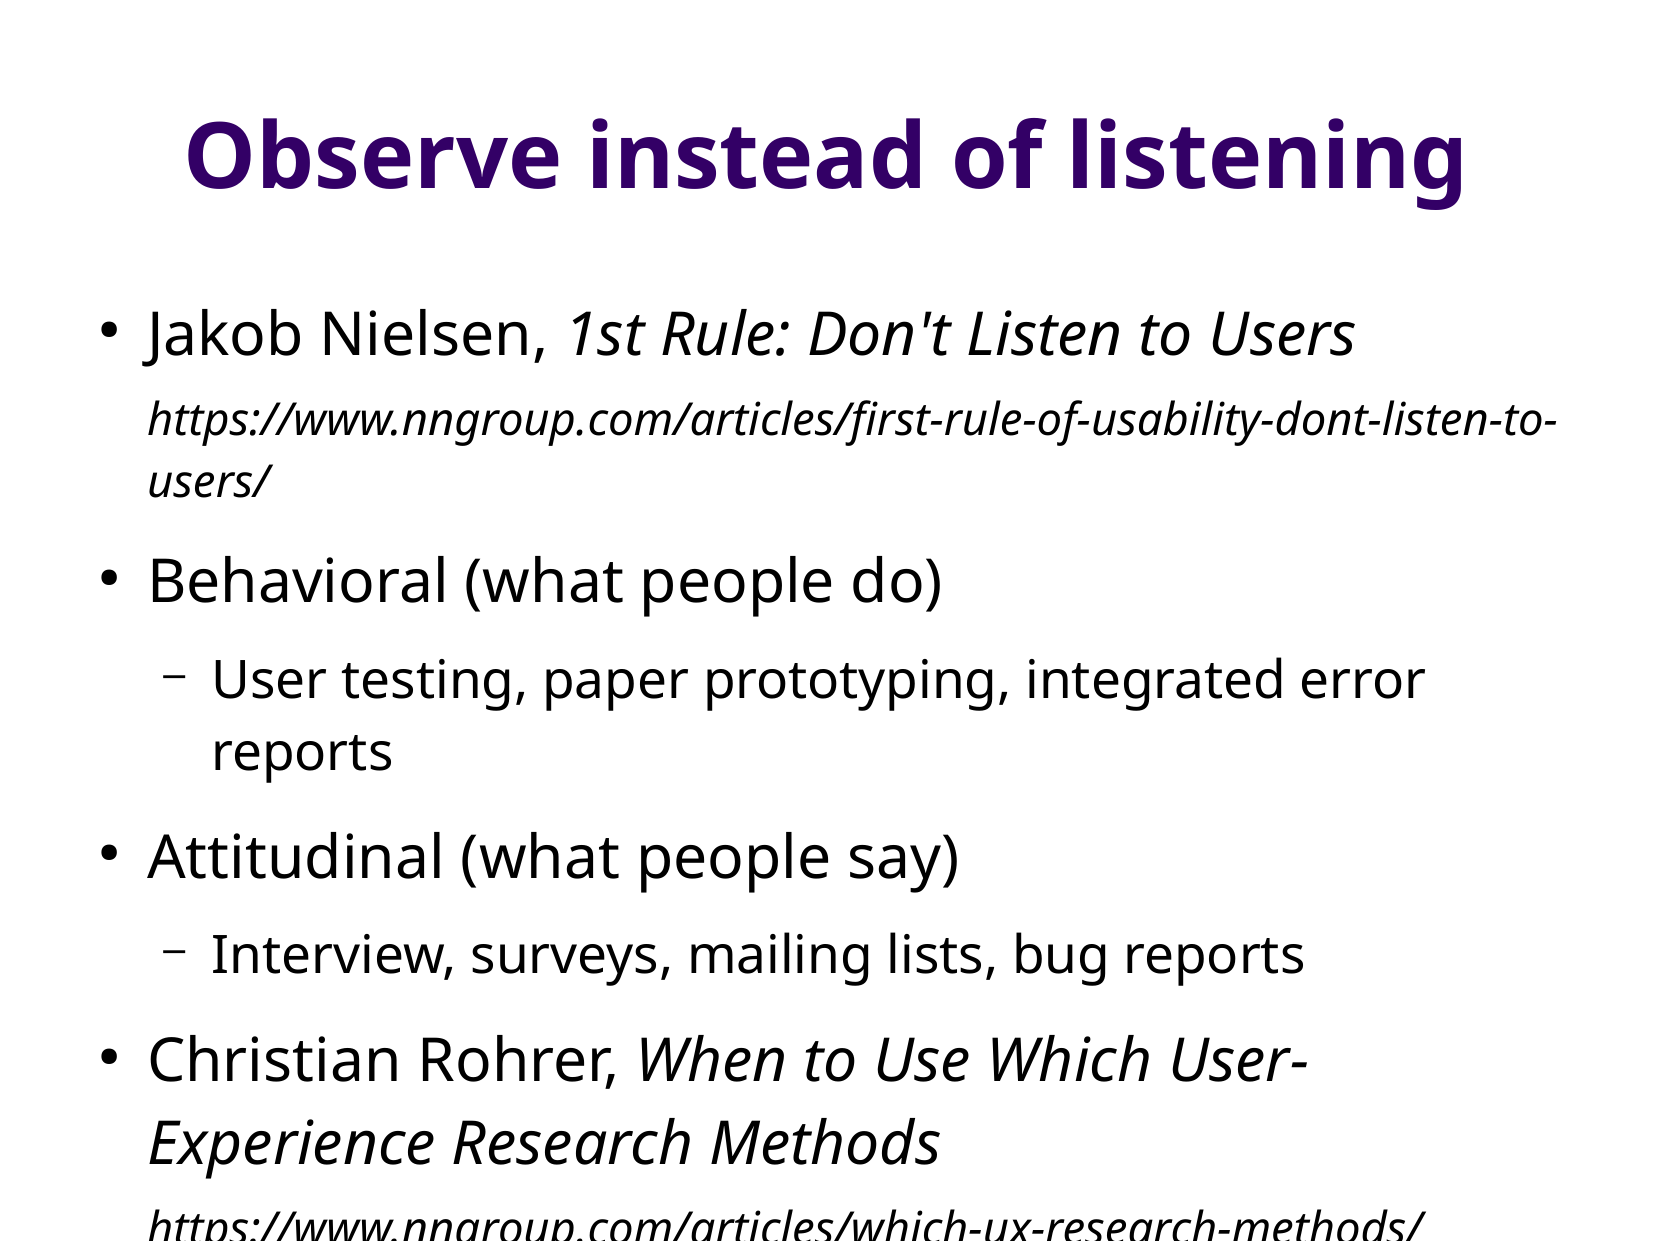

# Observe instead of listening
Jakob Nielsen, 1st Rule: Don't Listen to Users
https://www.nngroup.com/articles/first-rule-of-usability-dont-listen-to-users/
Behavioral (what people do)
User testing, paper prototyping, integrated error reports
Attitudinal (what people say)
Interview, surveys, mailing lists, bug reports
Christian Rohrer, When to Use Which User-Experience Research Methods
https://www.nngroup.com/articles/which-ux-research-methods/